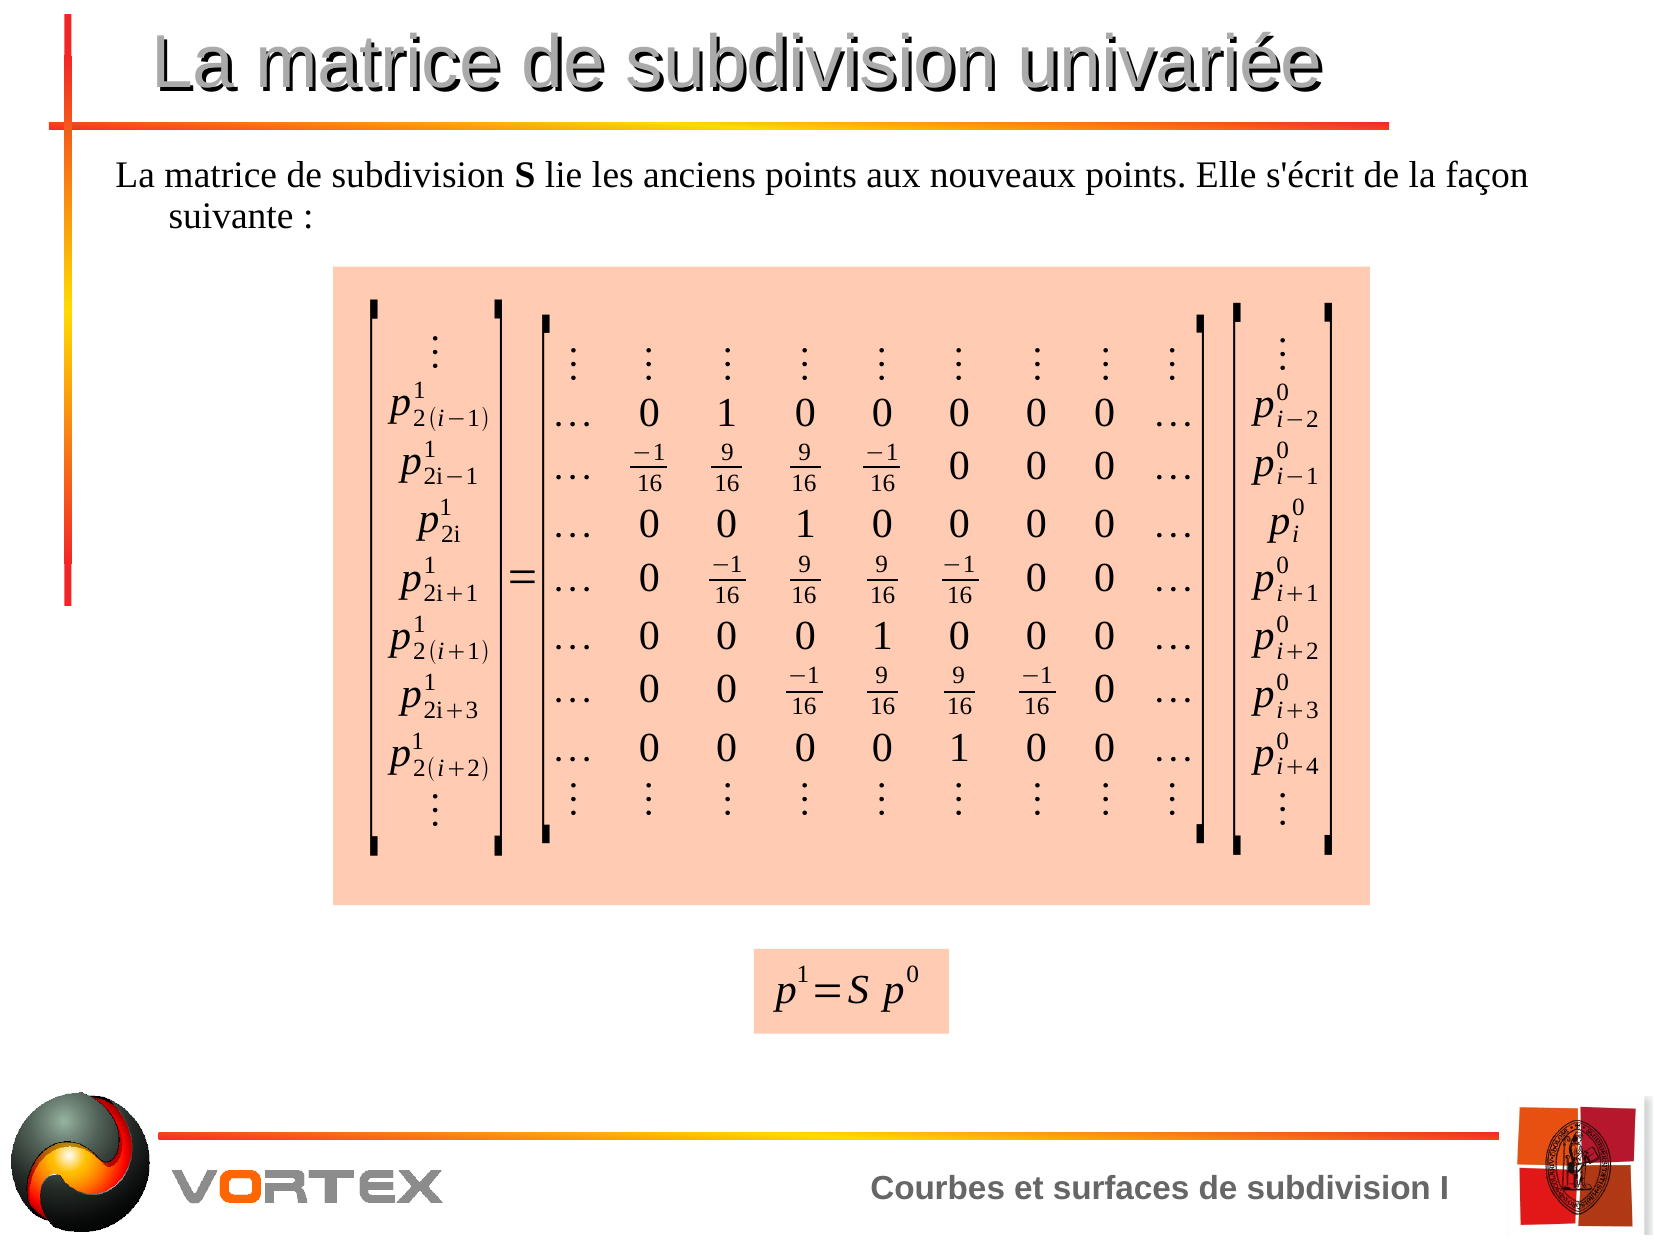

# La matrice de subdivision univariée
La matrice de subdivision S lie les anciens points aux nouveaux points. Elle s'écrit de la façon suivante :